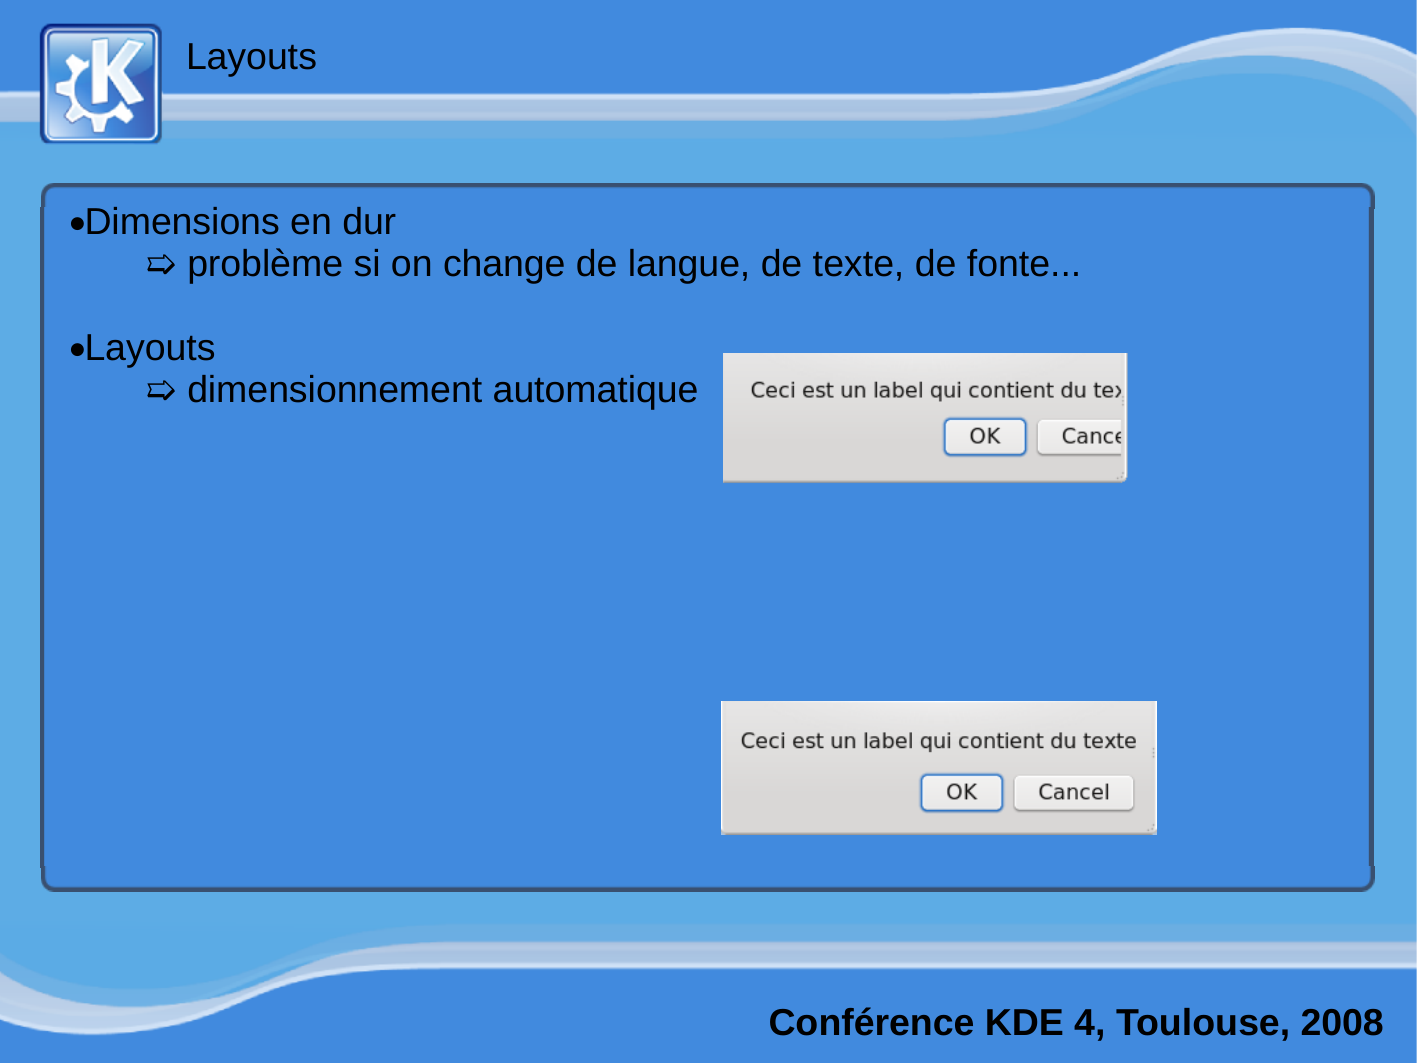

Layouts
Dimensions en dur
	➯ problème si on change de langue, de texte, de fonte...
Layouts
	➯ dimensionnement automatique